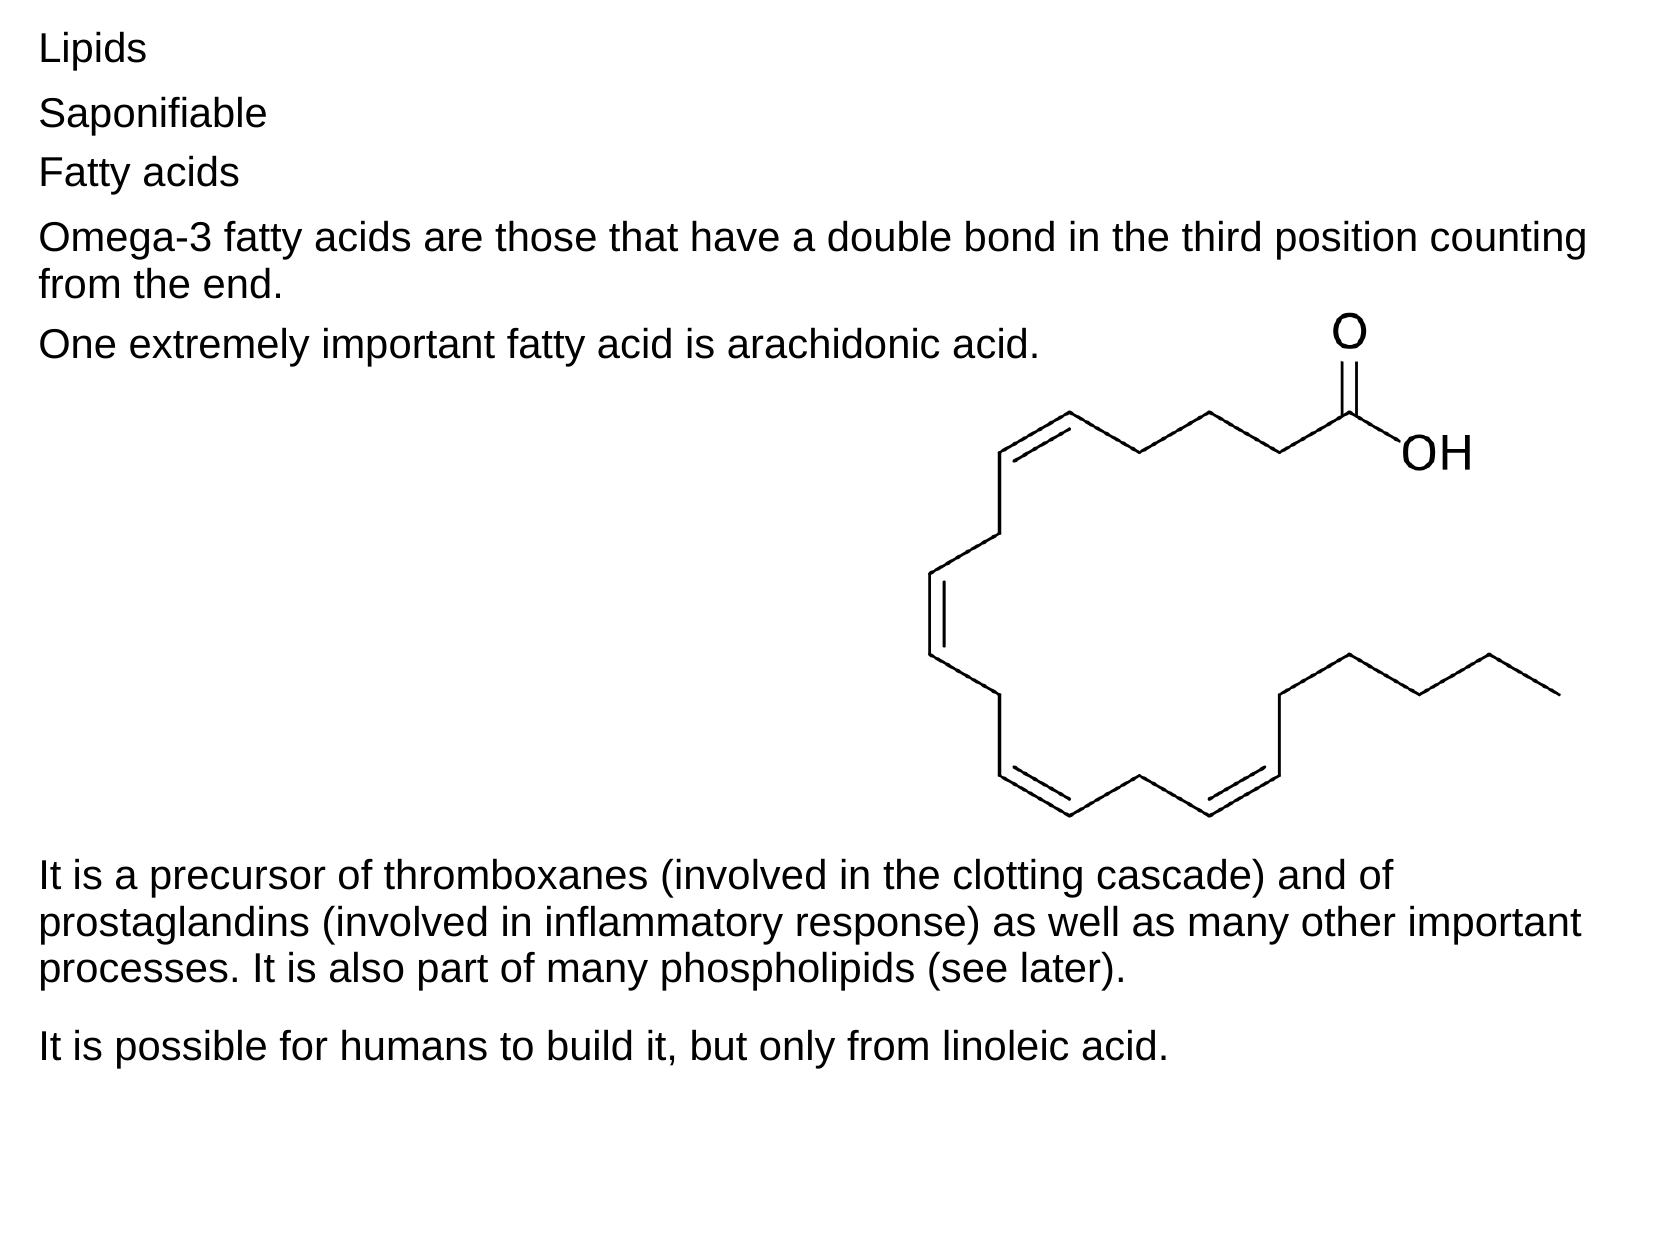

Lipids
Saponifiable
Fatty acids
Omega-3 fatty acids are those that have a double bond in the third position counting from the end.
One extremely important fatty acid is arachidonic acid.
It is a precursor of thromboxanes (involved in the clotting cascade) and of prostaglandins (involved in inflammatory response) as well as many other important processes. It is also part of many phospholipids (see later).
It is possible for humans to build it, but only from linoleic acid.